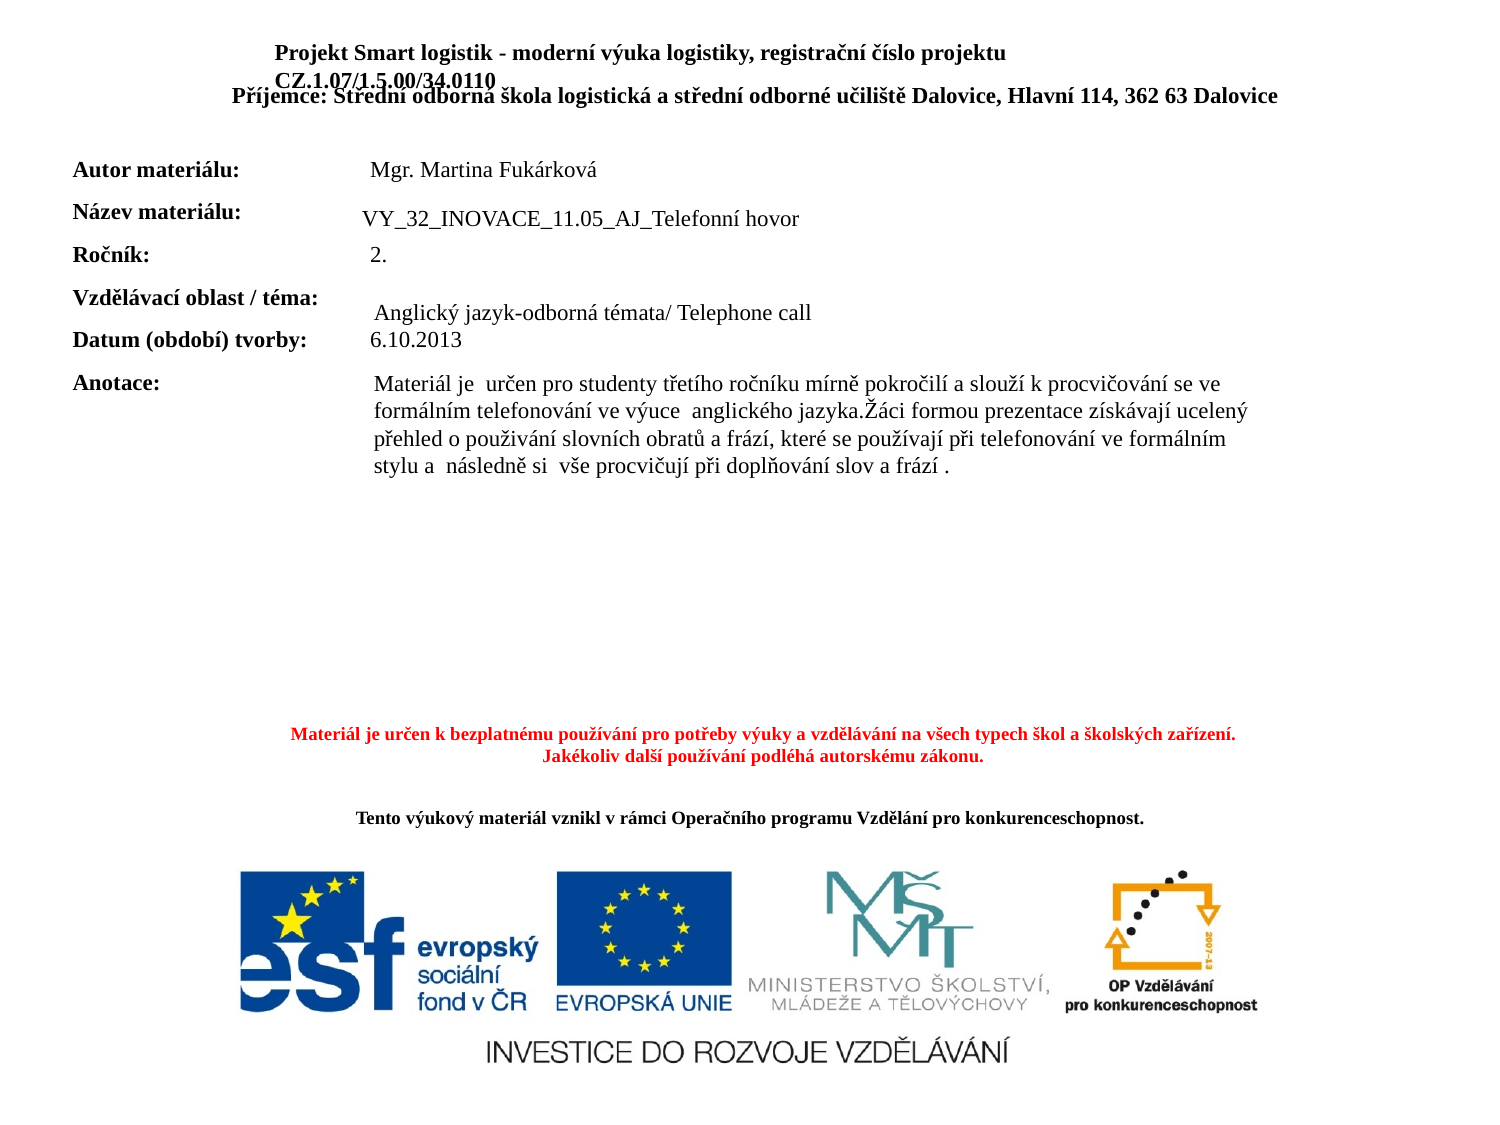

Projekt Smart logistik - moderní výuka logistiky, registrační číslo projektu CZ.1.07/1.5.00/34.0110
Příjemce: Střední odborná škola logistická a střední odborné učiliště Dalovice, Hlavní 114, 362 63 Dalovice
Autor materiálu:
Mgr. Martina Fukárková
Název materiálu:
VY_32_INOVACE_11.05_AJ_Telefonní hovor
Ročník:
2.
Vzdělávací oblast / téma:
Anglický jazyk-odborná témata/ Telephone call
Datum (období) tvorby:
6.10.2013
Anotace:
Materiál je určen pro studenty třetího ročníku mírně pokročilí a slouží k procvičování se ve formálním telefonování ve výuce anglického jazyka.Žáci formou prezentace získávají ucelený přehled o použivání slovních obratů a frází, které se používají při telefonování ve formálním stylu a následně si vše procvičují při doplňování slov a frází .
Materiál je určen k bezplatnému používání pro potřeby výuky a vzdělávání na všech typech škol a školských zařízení.
Jakékoliv další používání podléhá autorskému zákonu.
Tento výukový materiál vznikl v rámci Operačního programu Vzdělání pro konkurenceschopnost.